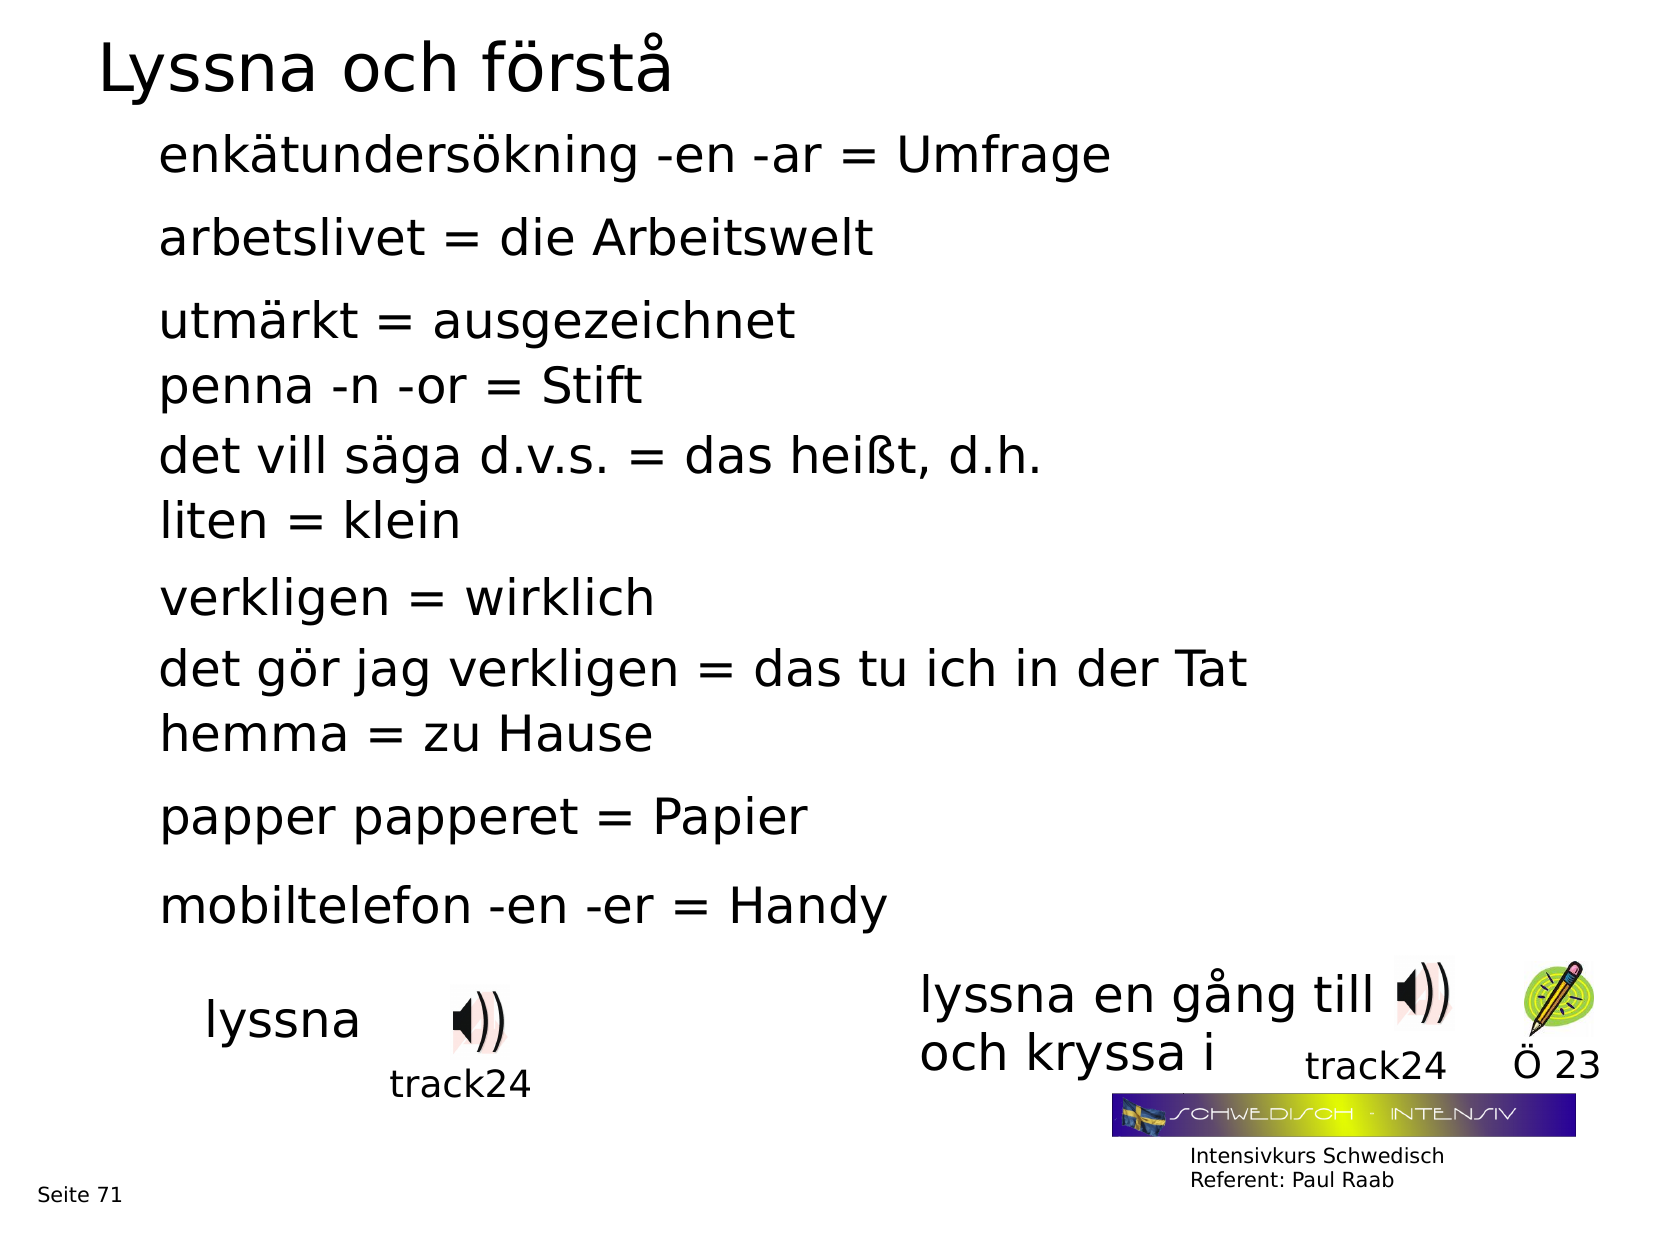

Lyssna och förstå
enkätundersökning -en -ar = Umfrage
arbetslivet = die Arbeitswelt
utmärkt = ausgezeichnet
penna -n -or = Stift
det vill säga d.v.s. = das heißt, d.h.
liten = klein
verkligen = wirklich
det gör jag verkligen = das tu ich in der Tat
hemma = zu Hause
papper papperet = Papier
mobiltelefon -en -er = Handy
lyssna en gång till
och kryssa i
lyssna
Ö 23
track24
track24